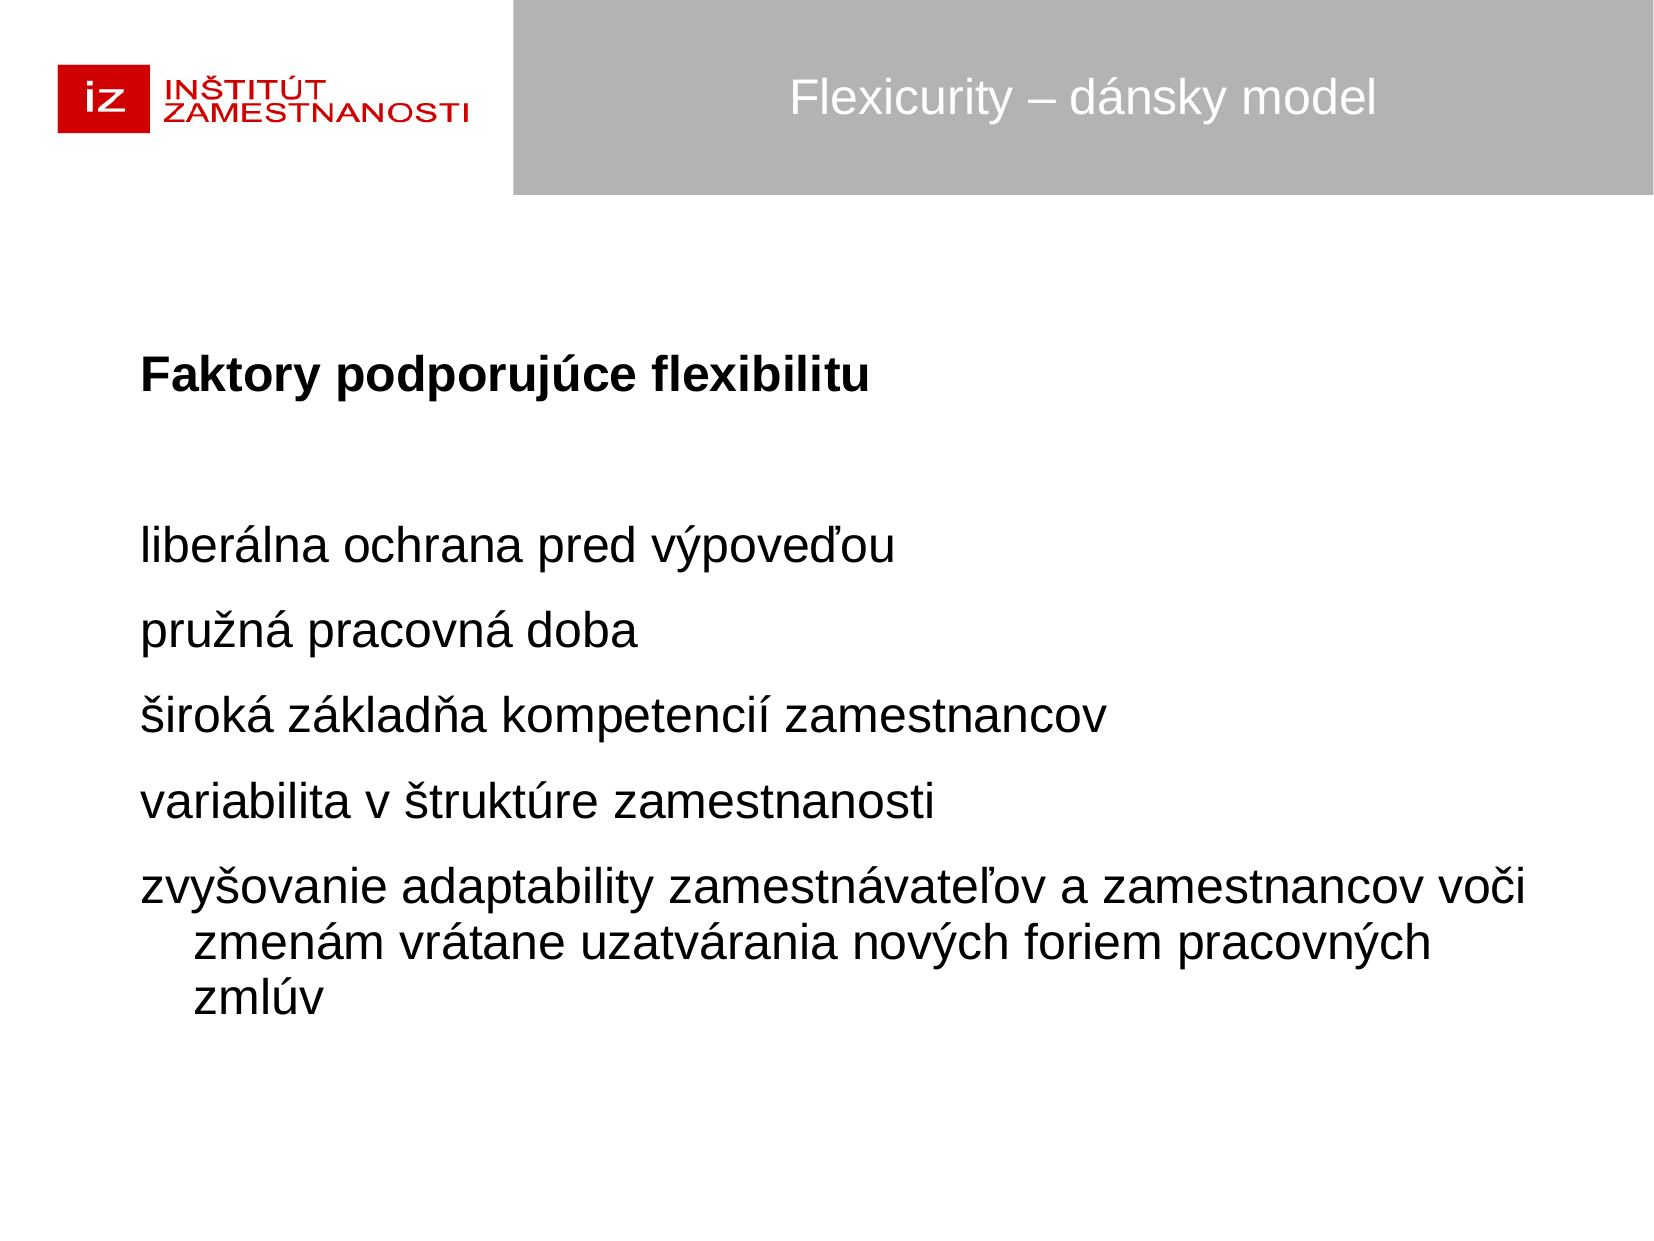

Flexicurity – dánsky model
# Faktory podporujúce flexibilitu
liberálna ochrana pred výpoveďou
pružná pracovná doba
široká základňa kompetencií zamestnancov
variabilita v štruktúre zamestnanosti
zvyšovanie adaptability zamestnávateľov a zamestnancov voči zmenám vrátane uzatvárania nových foriem pracovných zmlúv